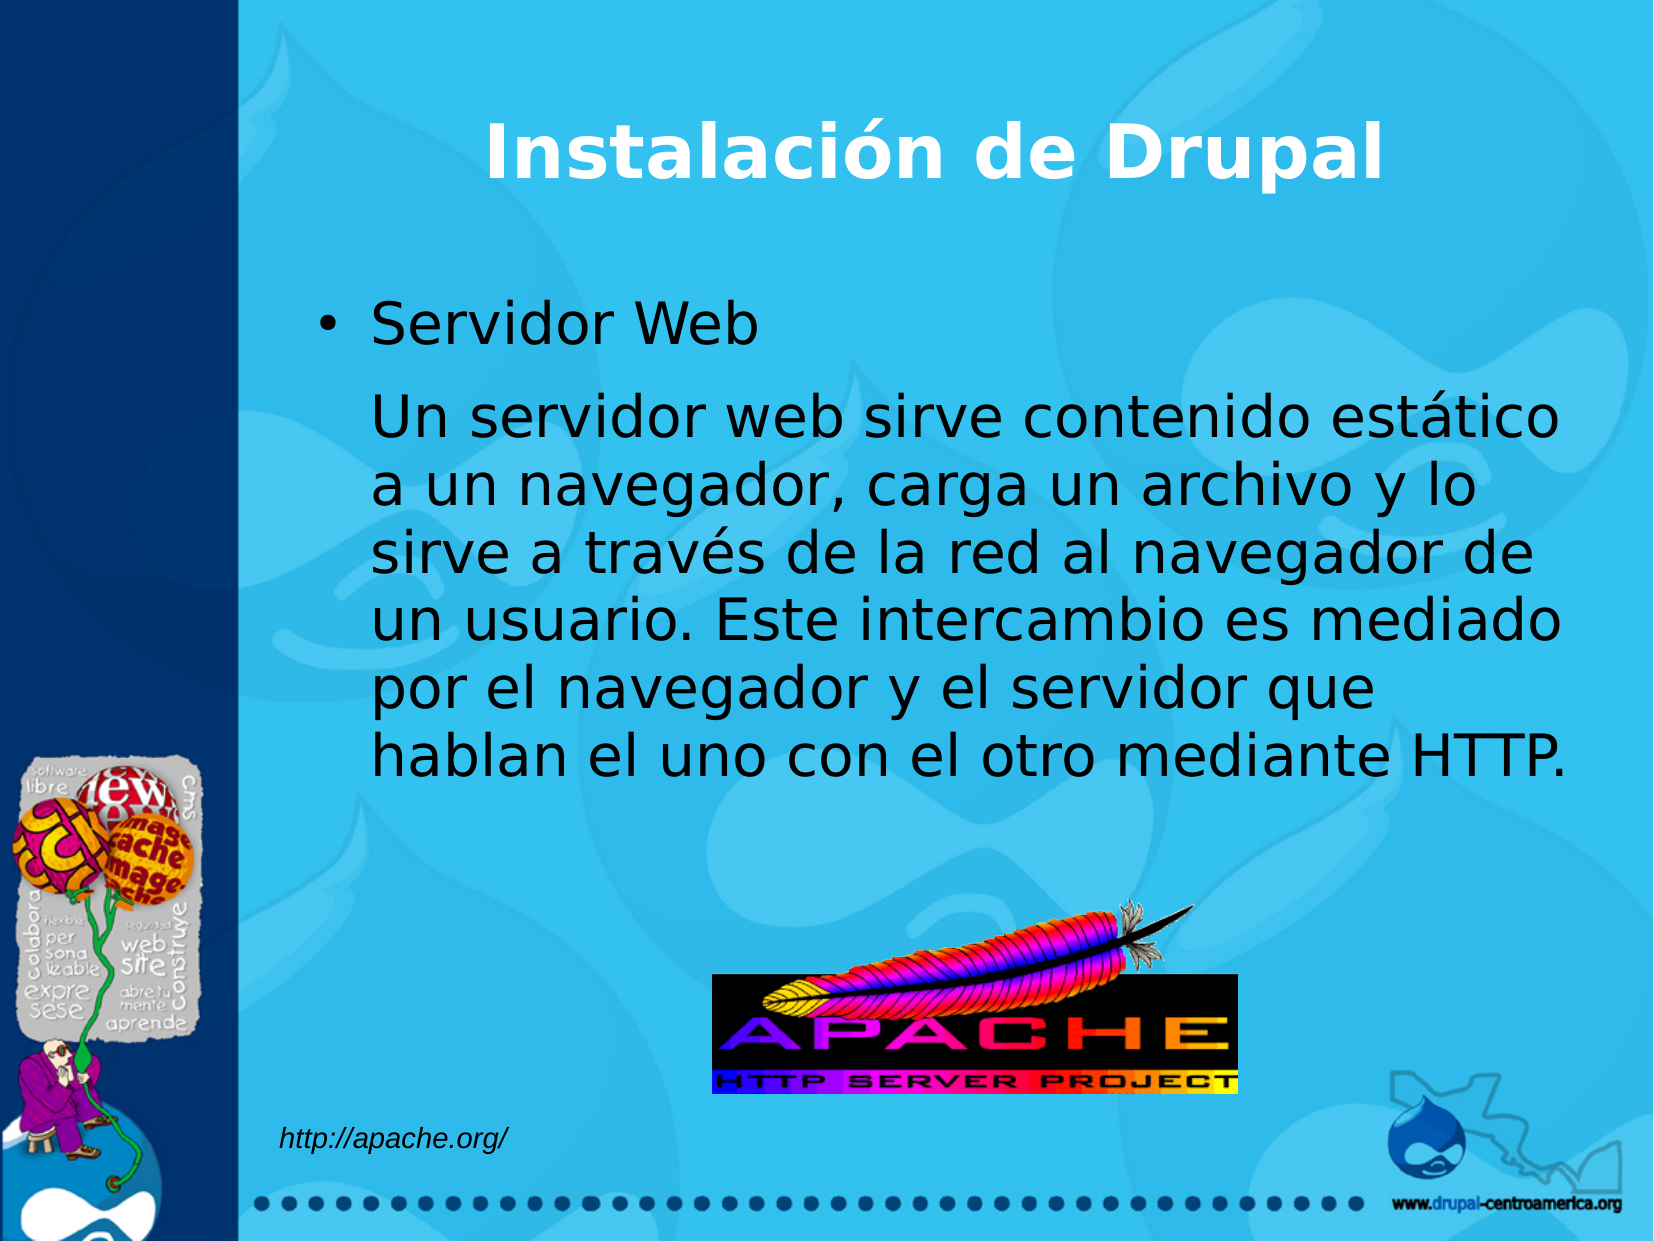

# Instalación de Drupal
Servidor Web
Un servidor web sirve contenido estático a un navegador, carga un archivo y lo sirve a través de la red al navegador de un usuario. Este intercambio es mediado por el navegador y el servidor que hablan el uno con el otro mediante HTTP.
http://apache.org/